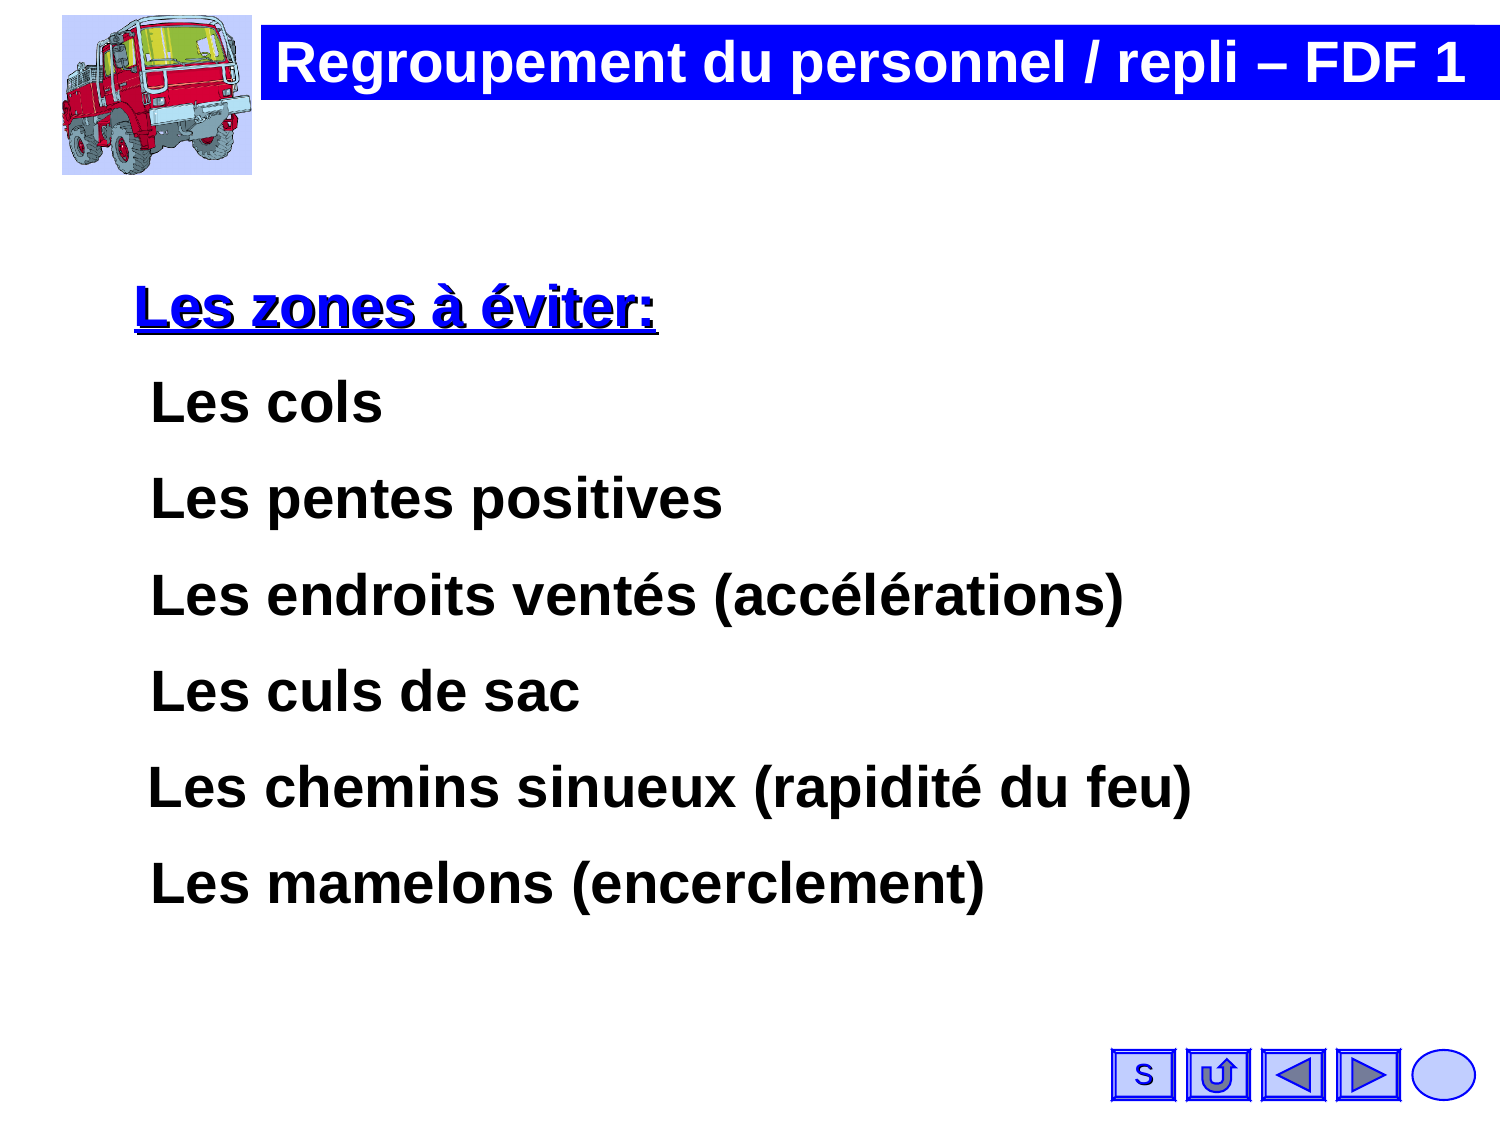

Regroupement du personnel / repli – FDF 1
Les zones à éviter:
 Les cols
 Les pentes positives
 Les endroits ventés (accélérations)
 Les culs de sac
 Les chemins sinueux (rapidité du feu)
 Les mamelons (encerclement)